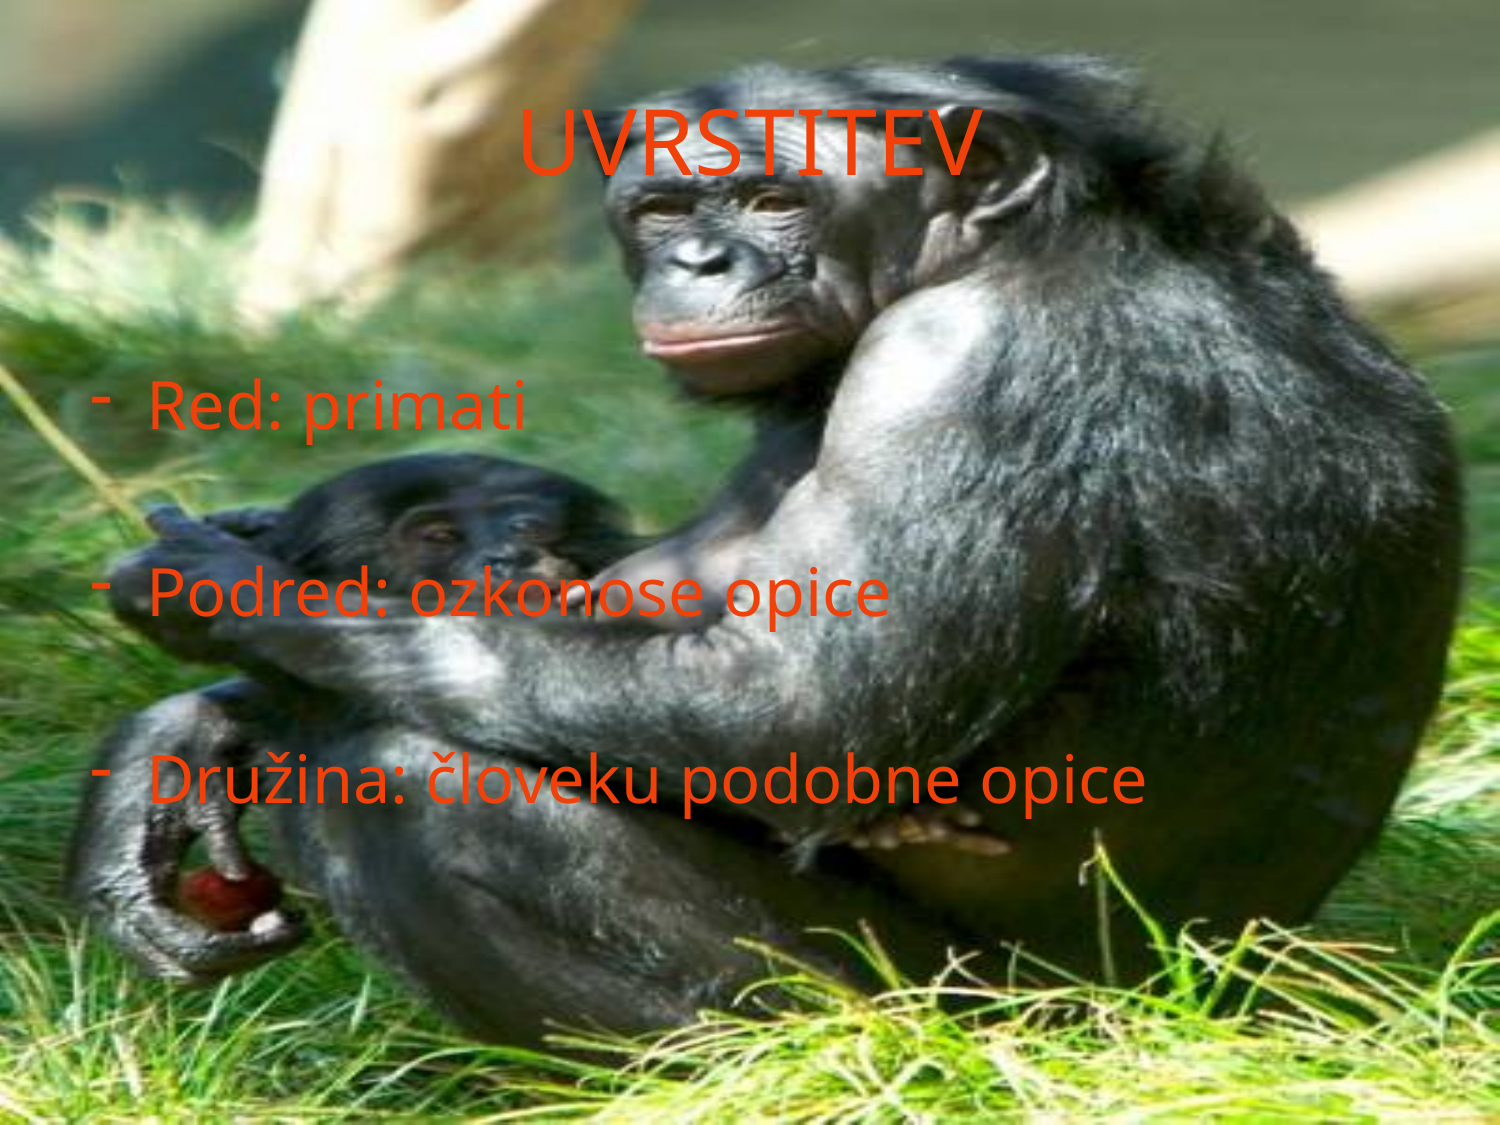

# UVRSTITEV
Red: primati
Podred: ozkonose opice
Družina: človeku podobne opice